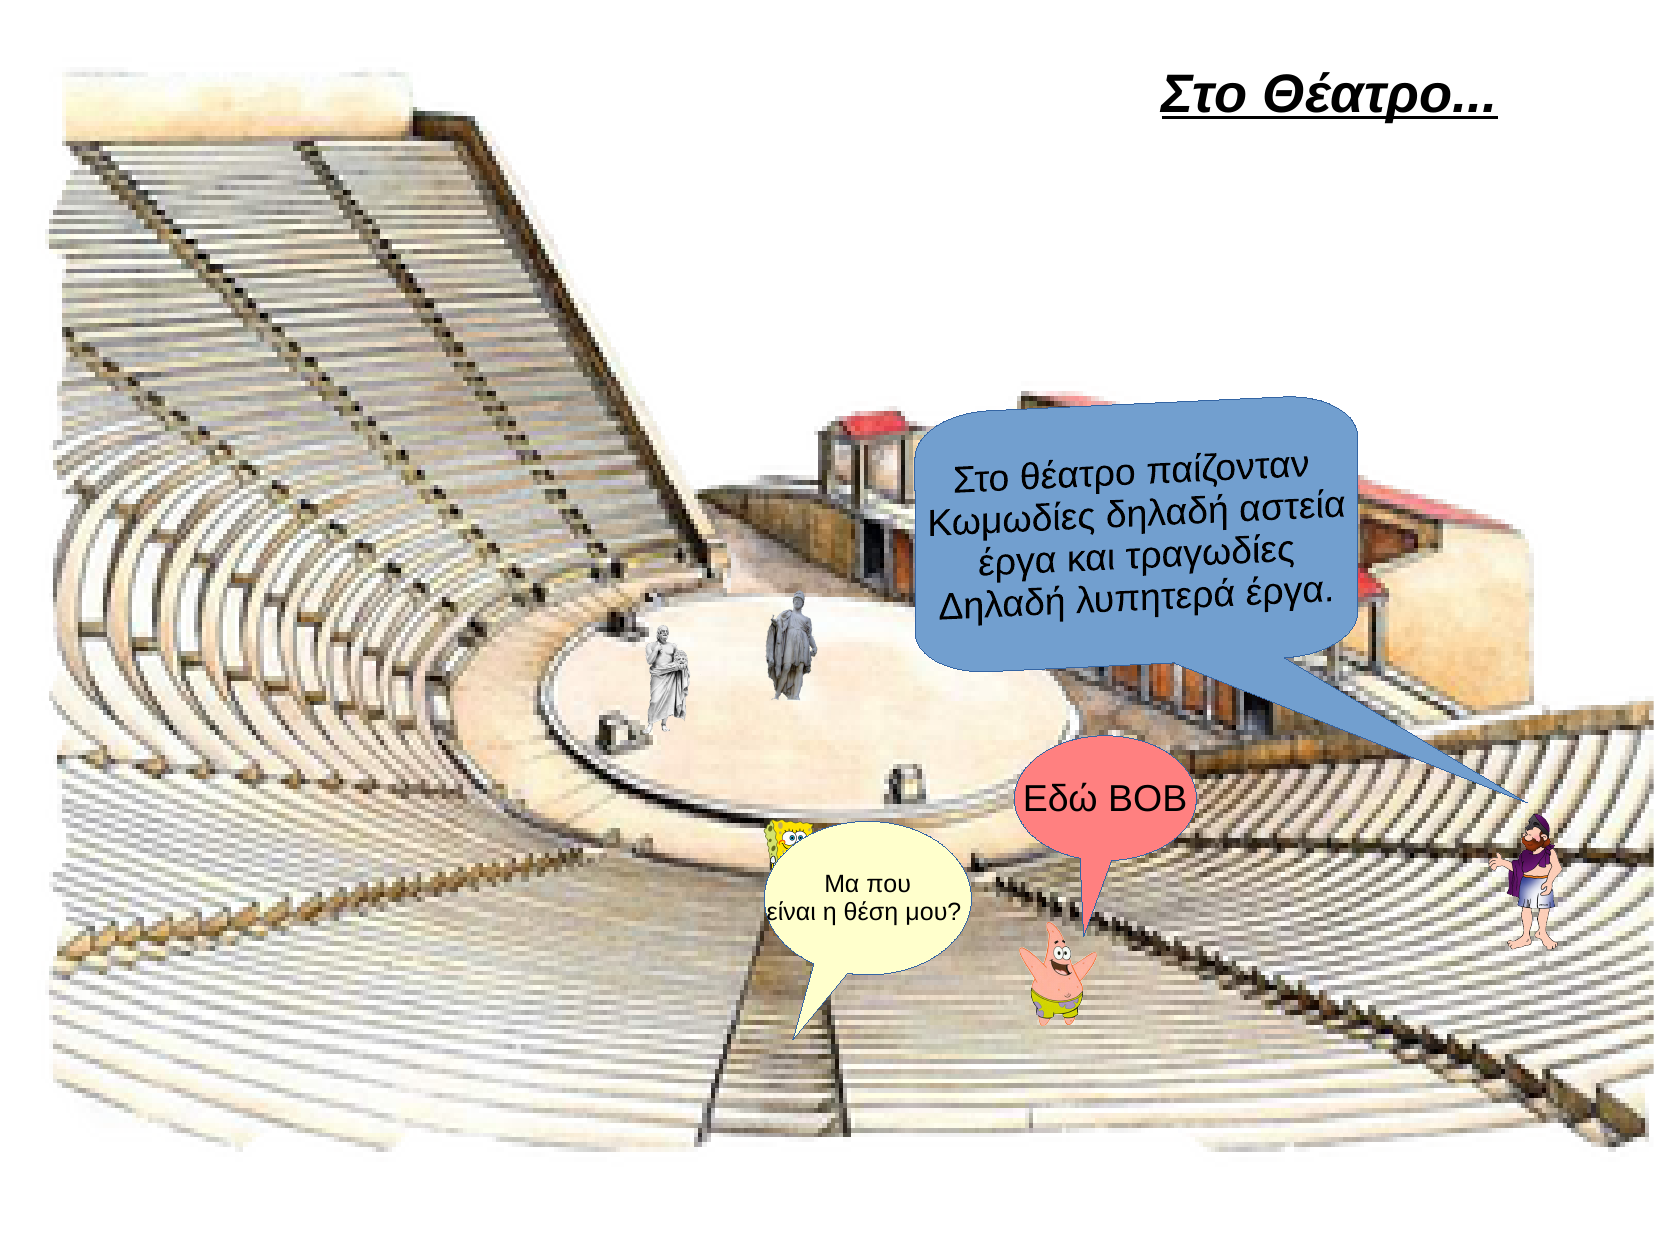

Στο Θέατρο...
Στο θέατρο παίζονταν
Κωμωδίες δηλαδή αστεία
έργα και τραγωδίες
Δηλαδή λυπητερά έργα.
Εδώ BOB
Μα που
είναι η θέση μου?